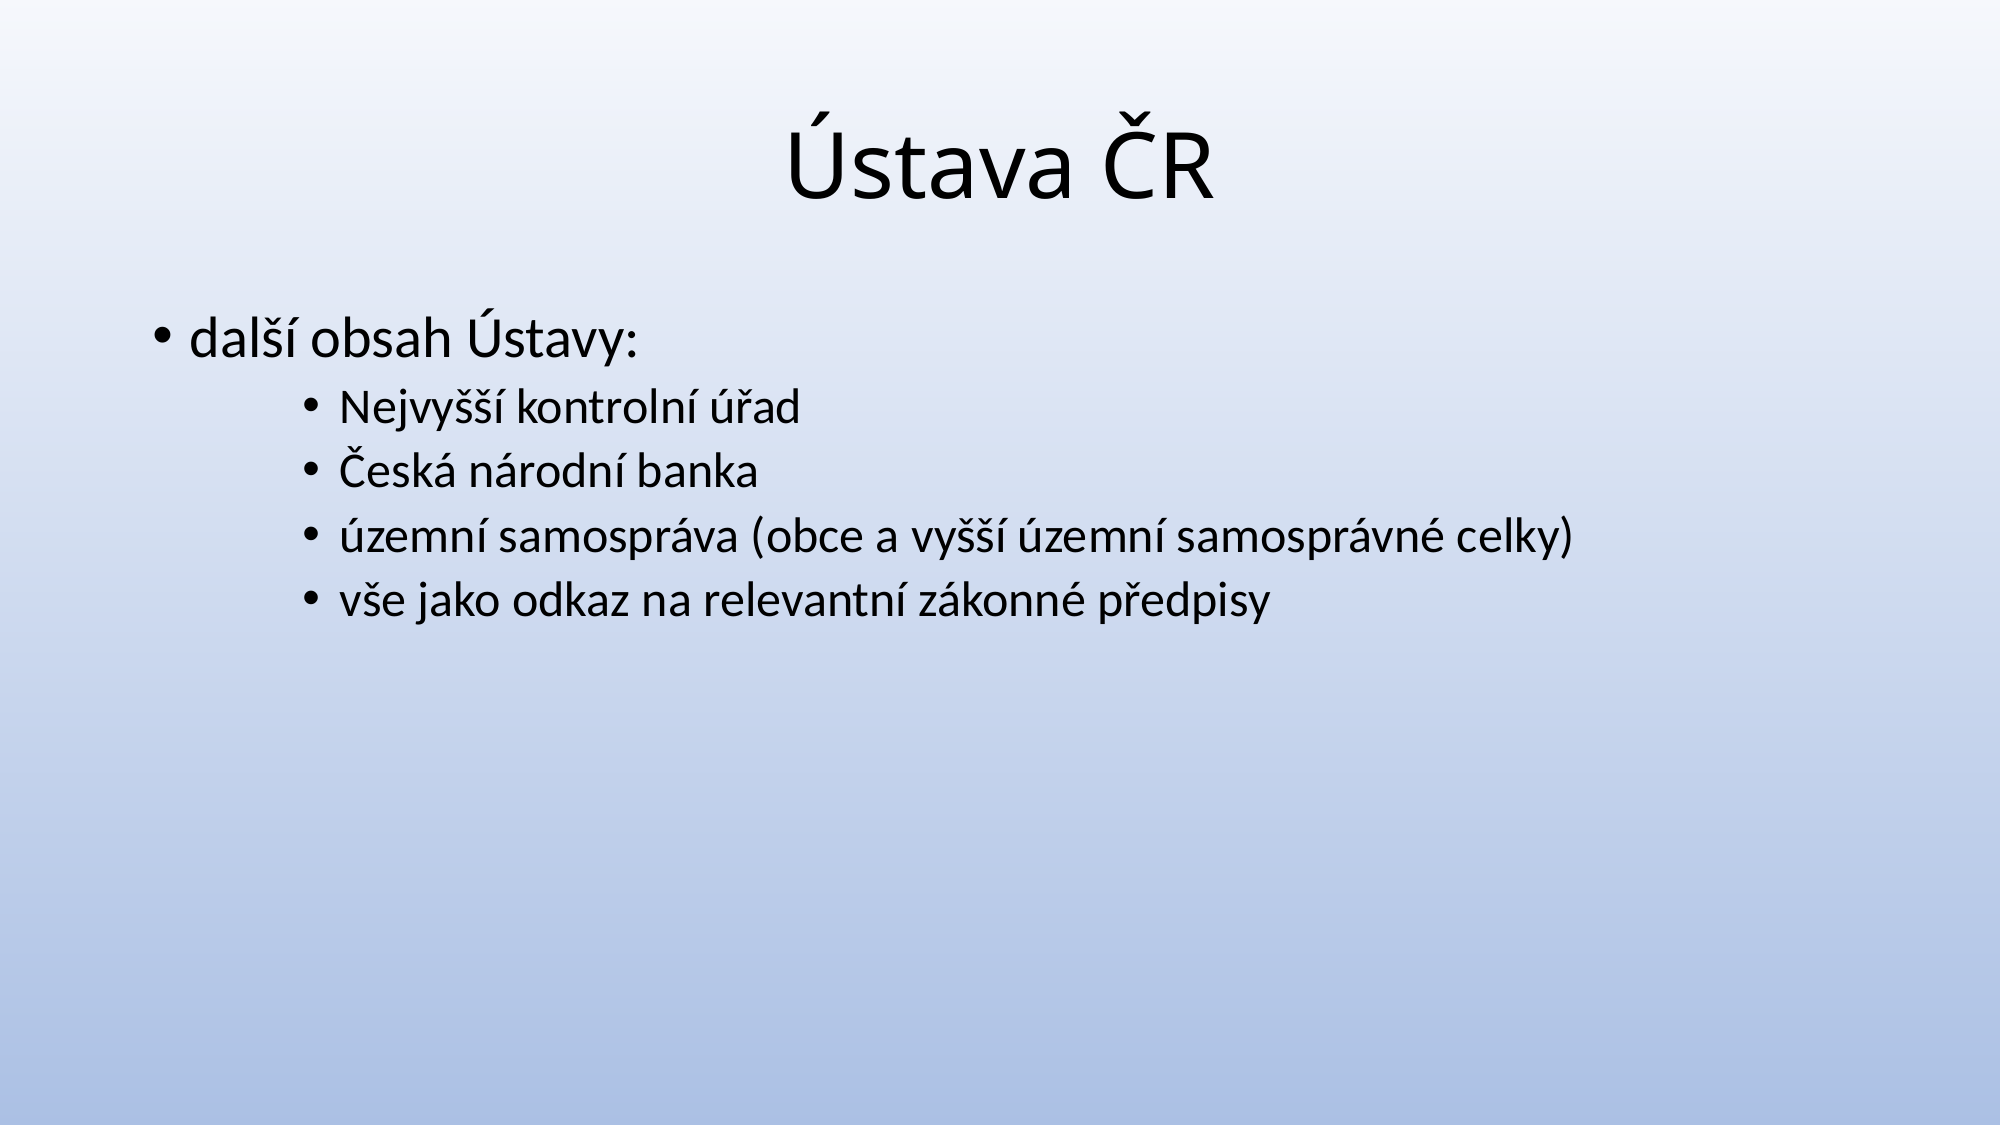

# Ústava ČR
další obsah Ústavy:
Nejvyšší kontrolní úřad
Česká národní banka
územní samospráva (obce a vyšší územní samosprávné celky)
vše jako odkaz na relevantní zákonné předpisy